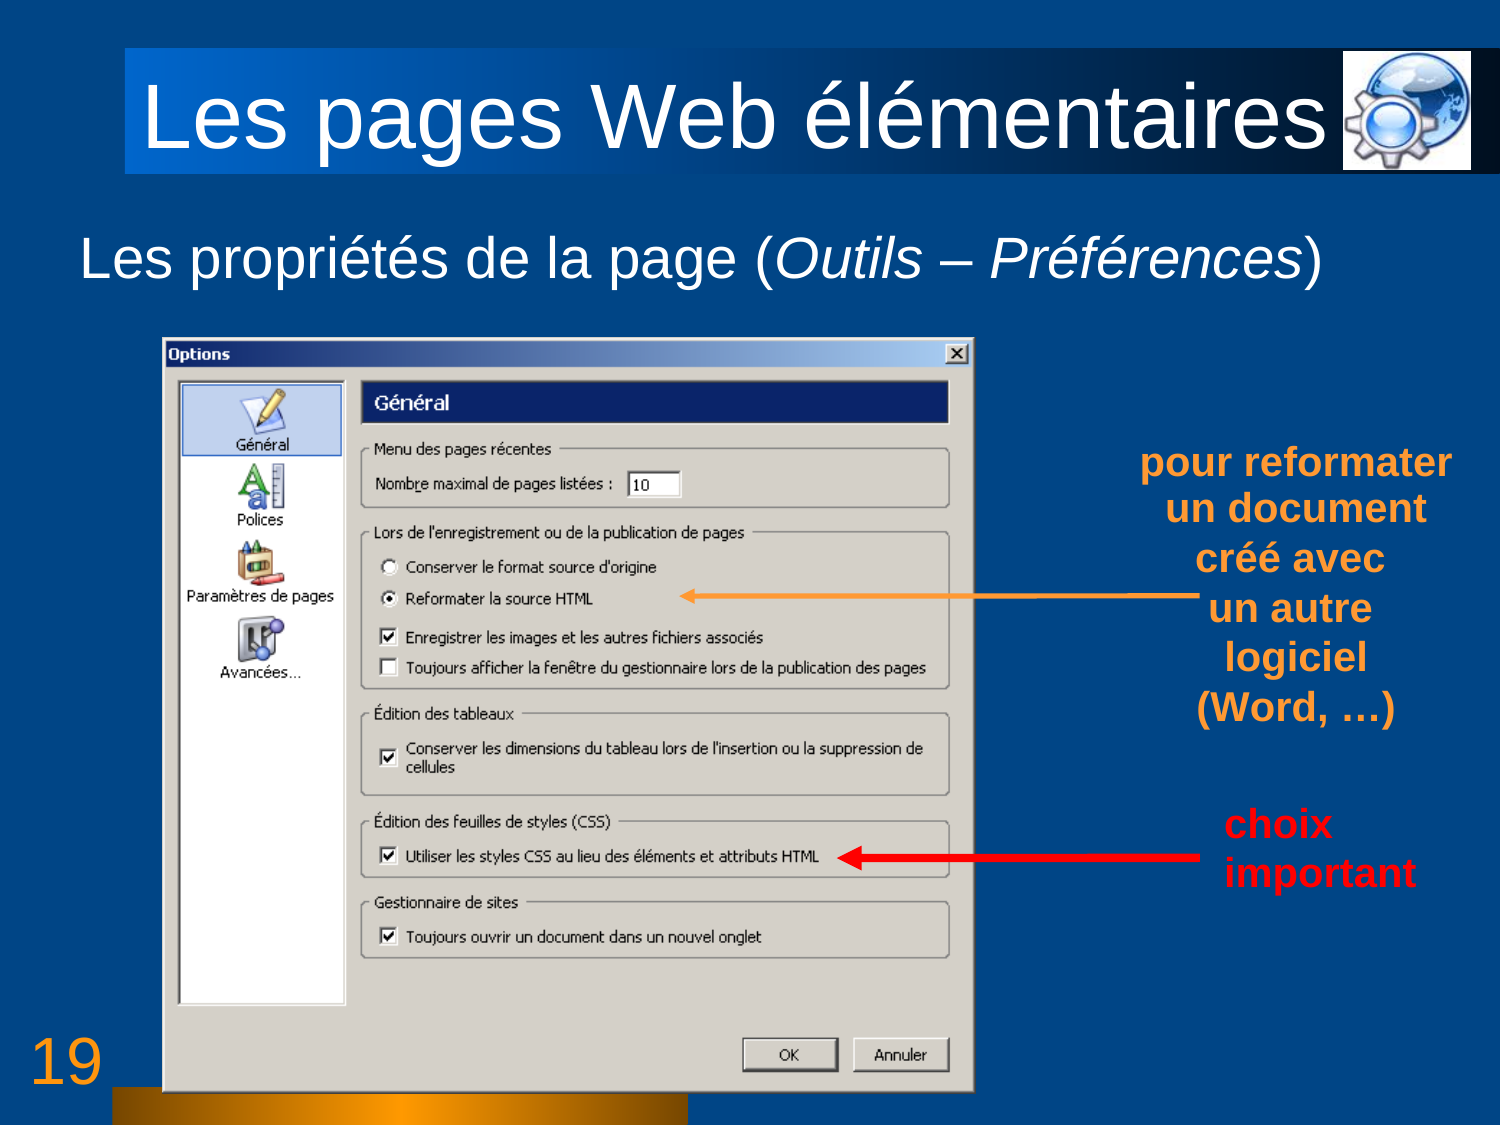

Les pages Web élémentaires
# Les propriétés de la page (Outils – Préférences)
pour reformater
un document
créé avec
un autre
logiciel
(Word, …)
choix
important